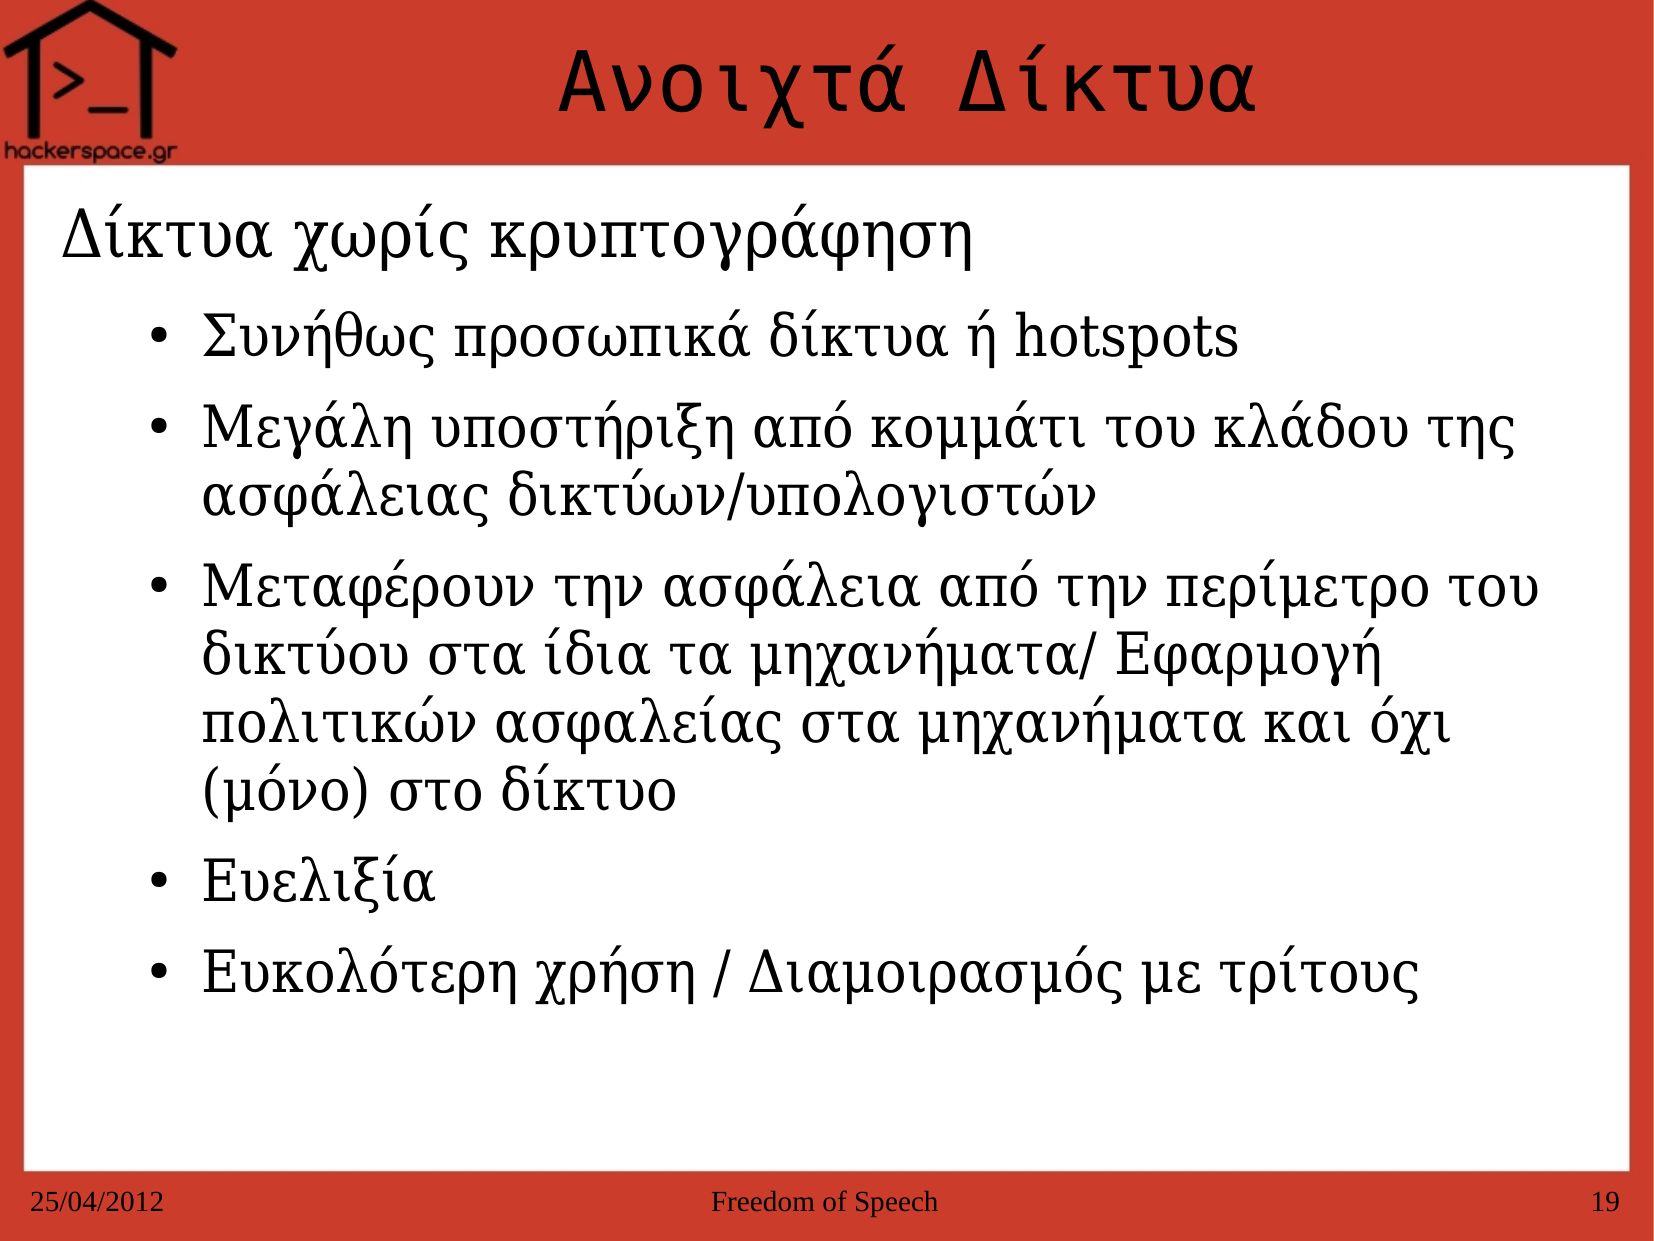

# Ανοιχτά Δίκτυα
Δίκτυα χωρίς κρυπτογράφηση
Συνήθως προσωπικά δίκτυα ή hotspots
Μεγάλη υποστήριξη από κομμάτι του κλάδου της ασφάλειας δικτύων/υπολογιστών
Μεταφέρουν την ασφάλεια από την περίμετρο του δικτύου στα ίδια τα μηχανήματα/ Εφαρμογή πολιτικών ασφαλείας στα μηχανήματα και όχι (μόνο) στο δίκτυο
Ευελιξία
Ευκολότερη χρήση / Διαμοιρασμός με τρίτους
25/04/2012
Freedom of Speech
19